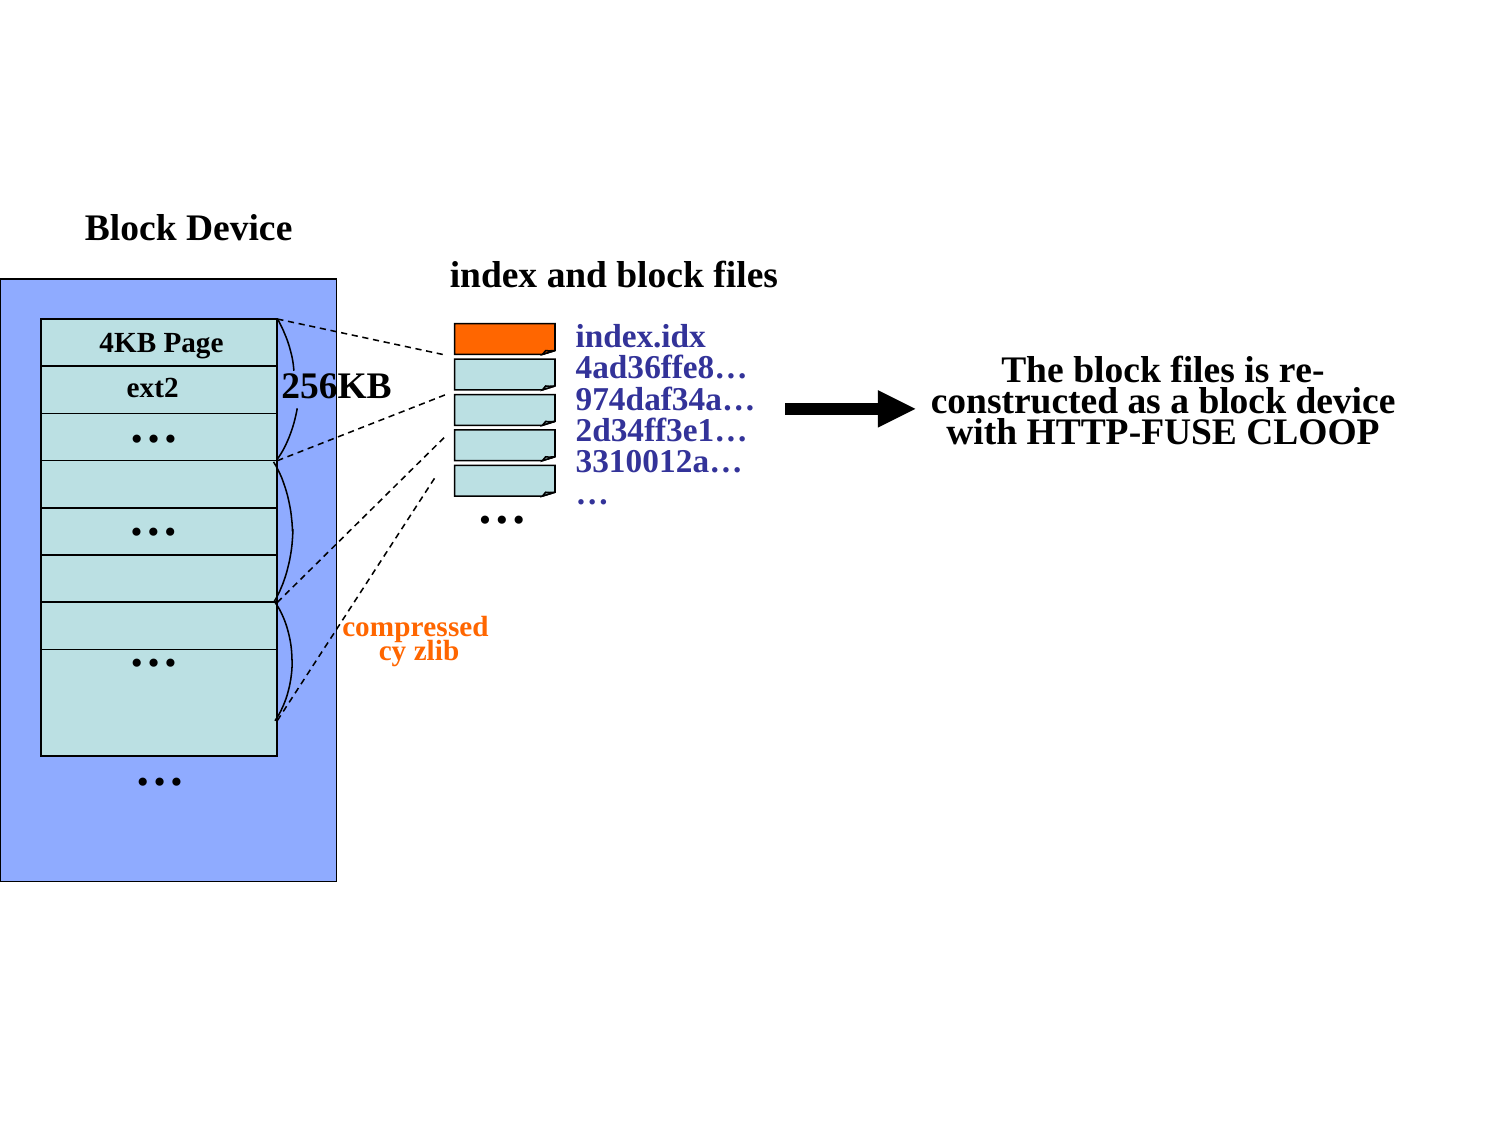

Block Device
index and block files
index.idx
4ad36ffe8…
974daf34a…
2d34ff3e1…
3310012a…
…
4KB Page
The block files is re-constructed as a block device with HTTP-FUSE CLOOP
ext2
256KB
…
…
…
compressed
cy zlib
…
…